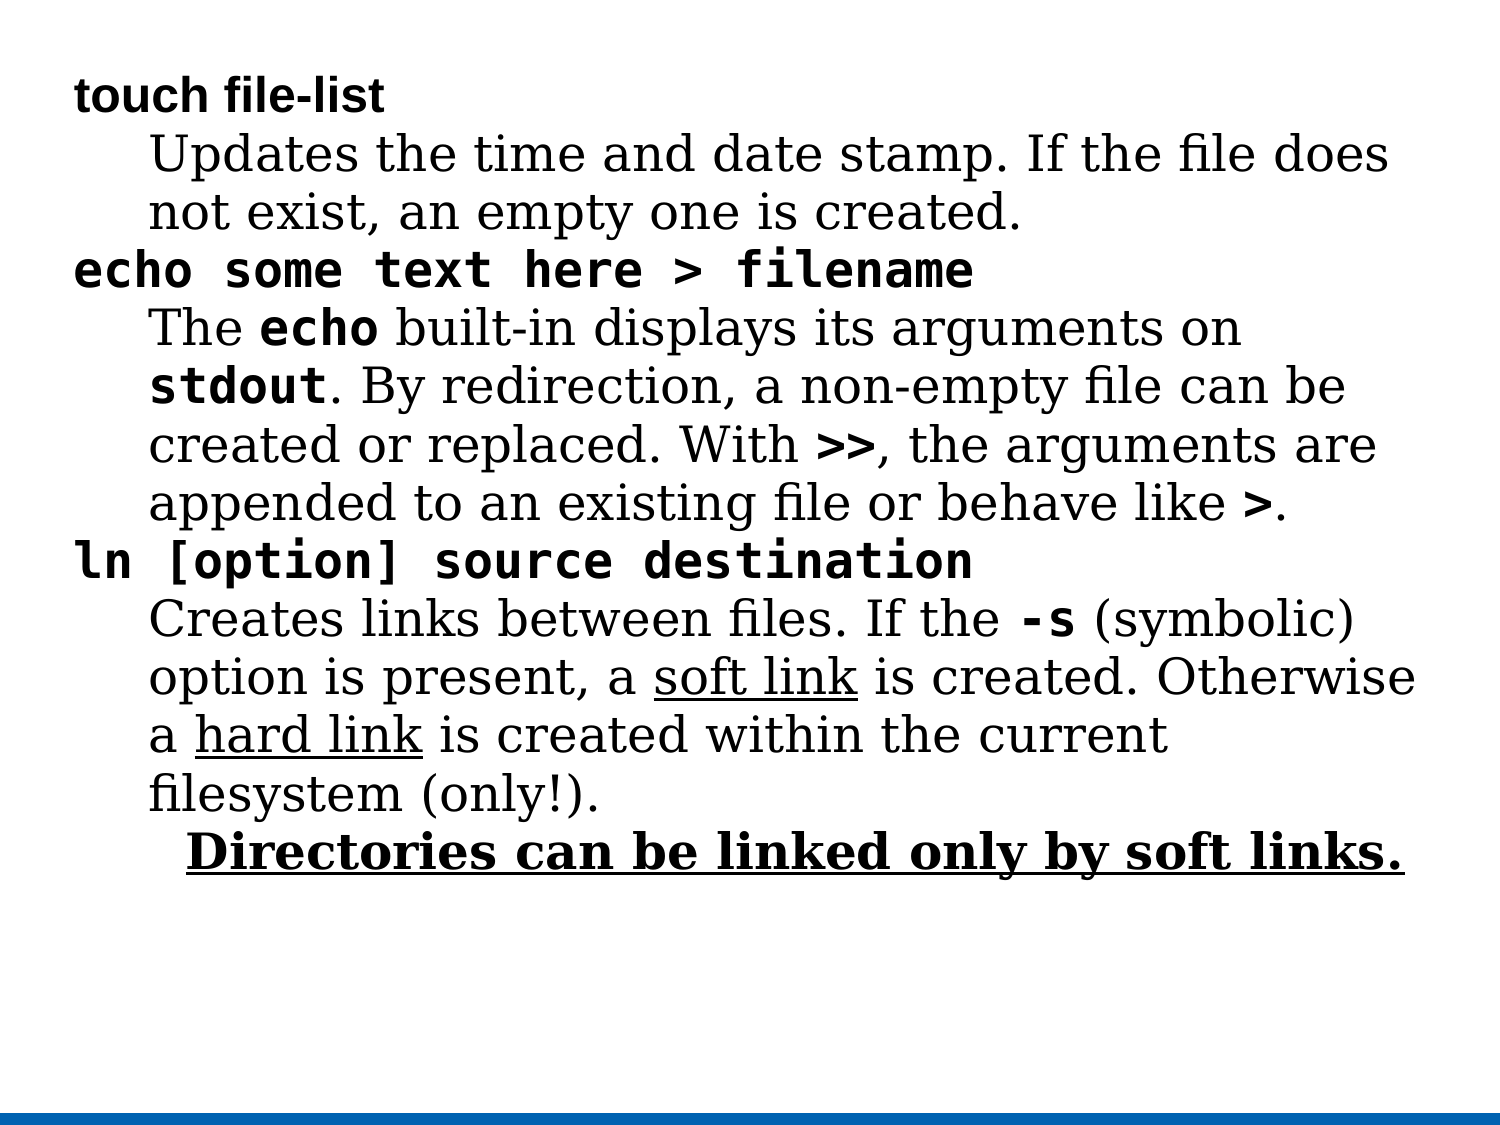

touch file-list
	Updates the time and date stamp. If the file does
	not exist, an empty one is created.
echo some text here > filename
	The echo built-in displays its arguments on
	stdout. By redirection, a non-empty file can be
	created or replaced. With >>, the arguments are
	appended to an existing file or behave like >.
ln [option] source destination
	Creates links between files. If the -s (symbolic)
	option is present, a soft link is created. Otherwise
	a hard link is created within the current
	filesystem (only!).
 Directories can be linked only by soft links.